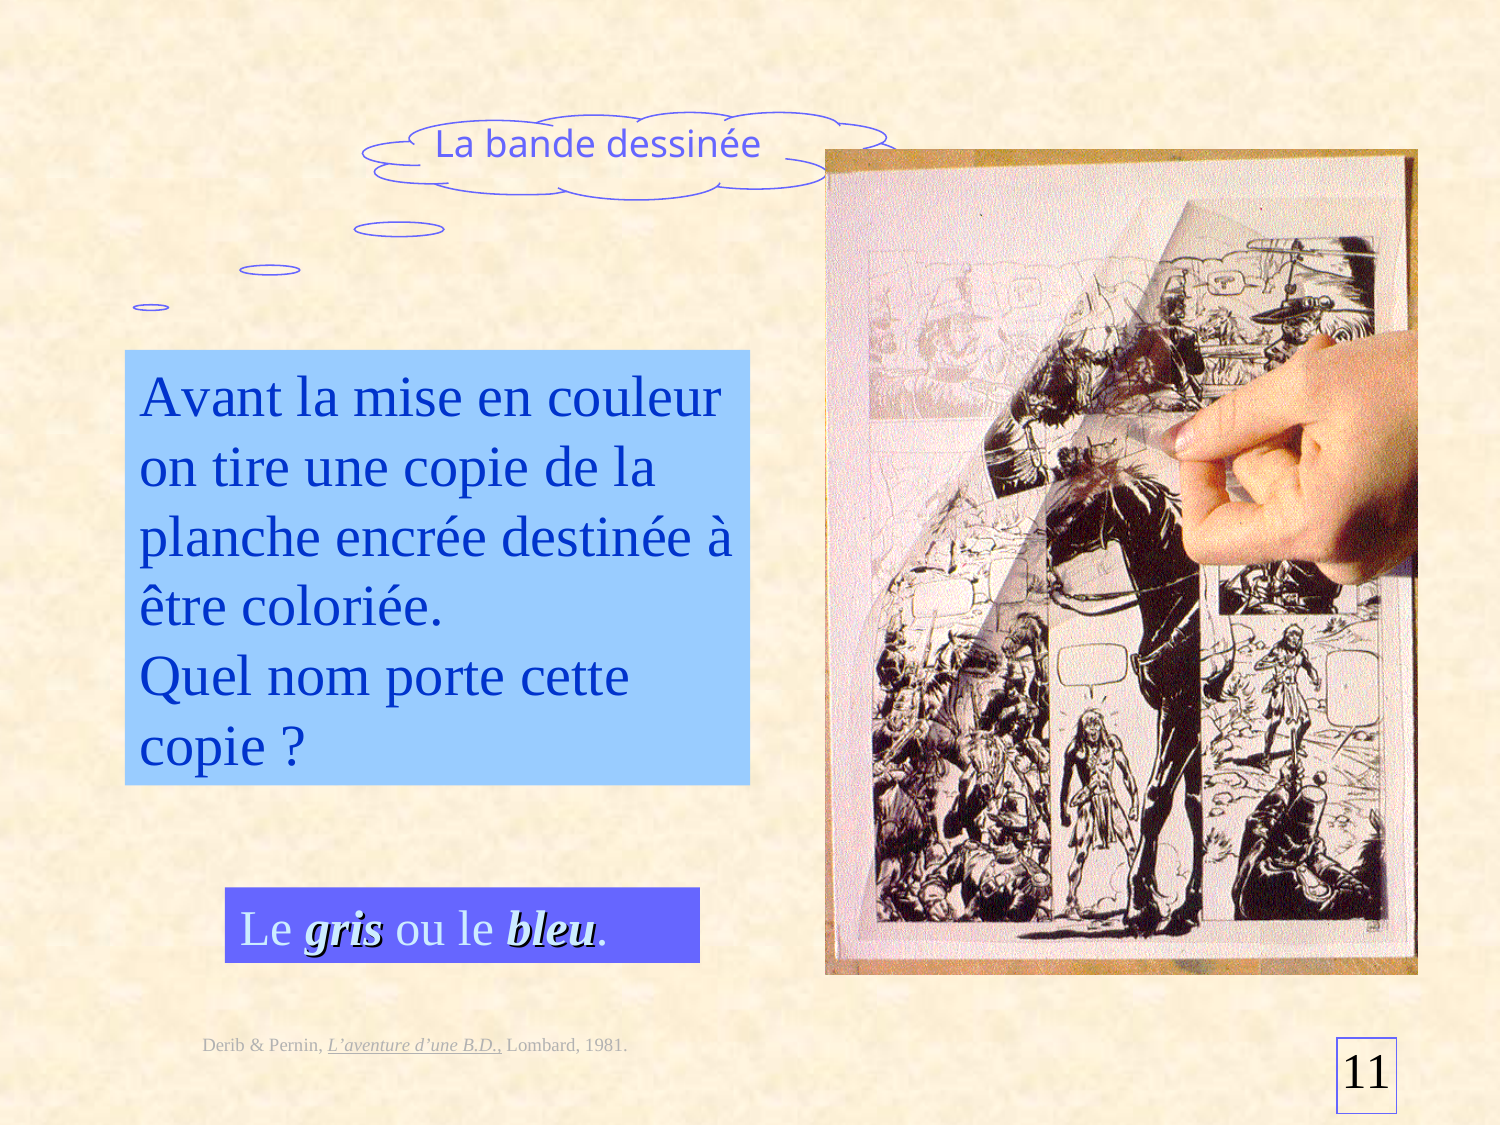

Avant la mise en couleur on tire une copie de la planche encrée destinée à être coloriée.
Quel nom porte cette copie ?
Le gris ou le bleu.
Derib & Pernin, L’aventure d’une B.D., Lombard, 1981.
11